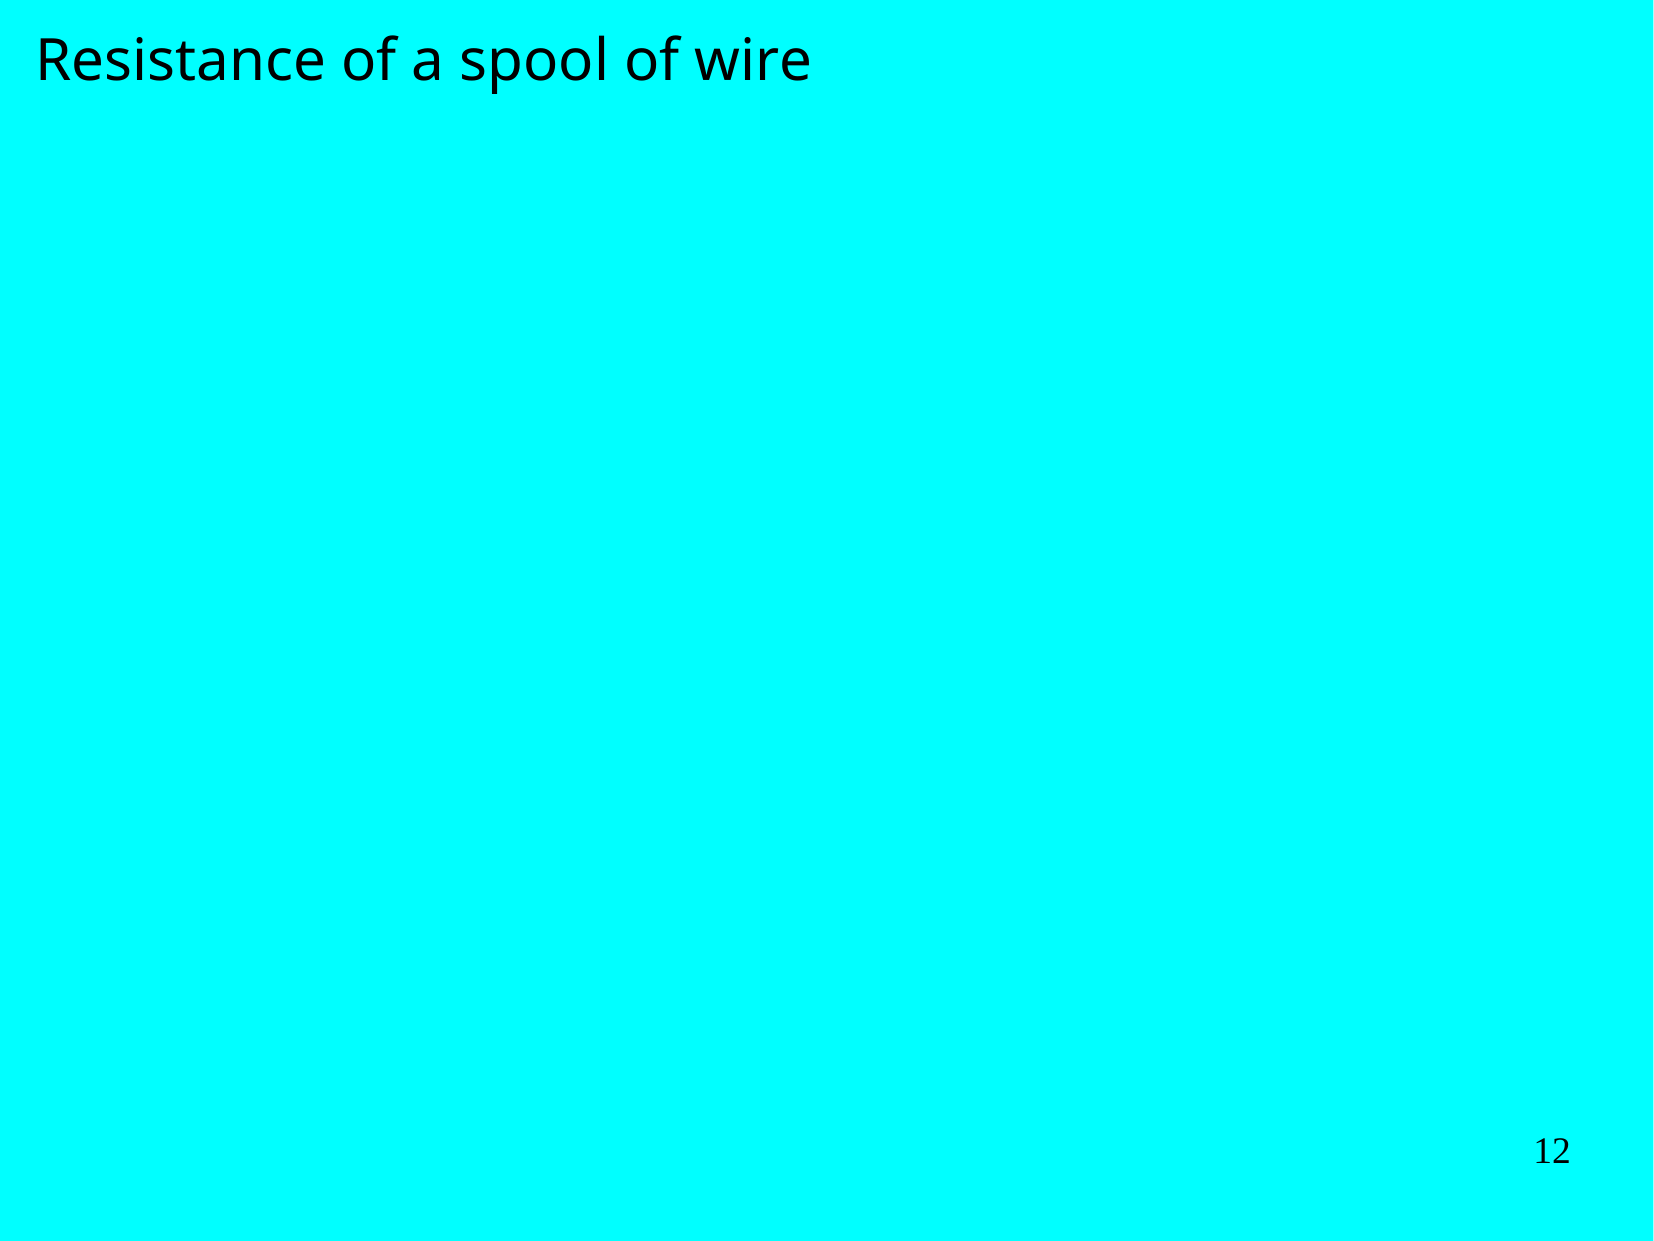

Resistance of a spool of wire
12